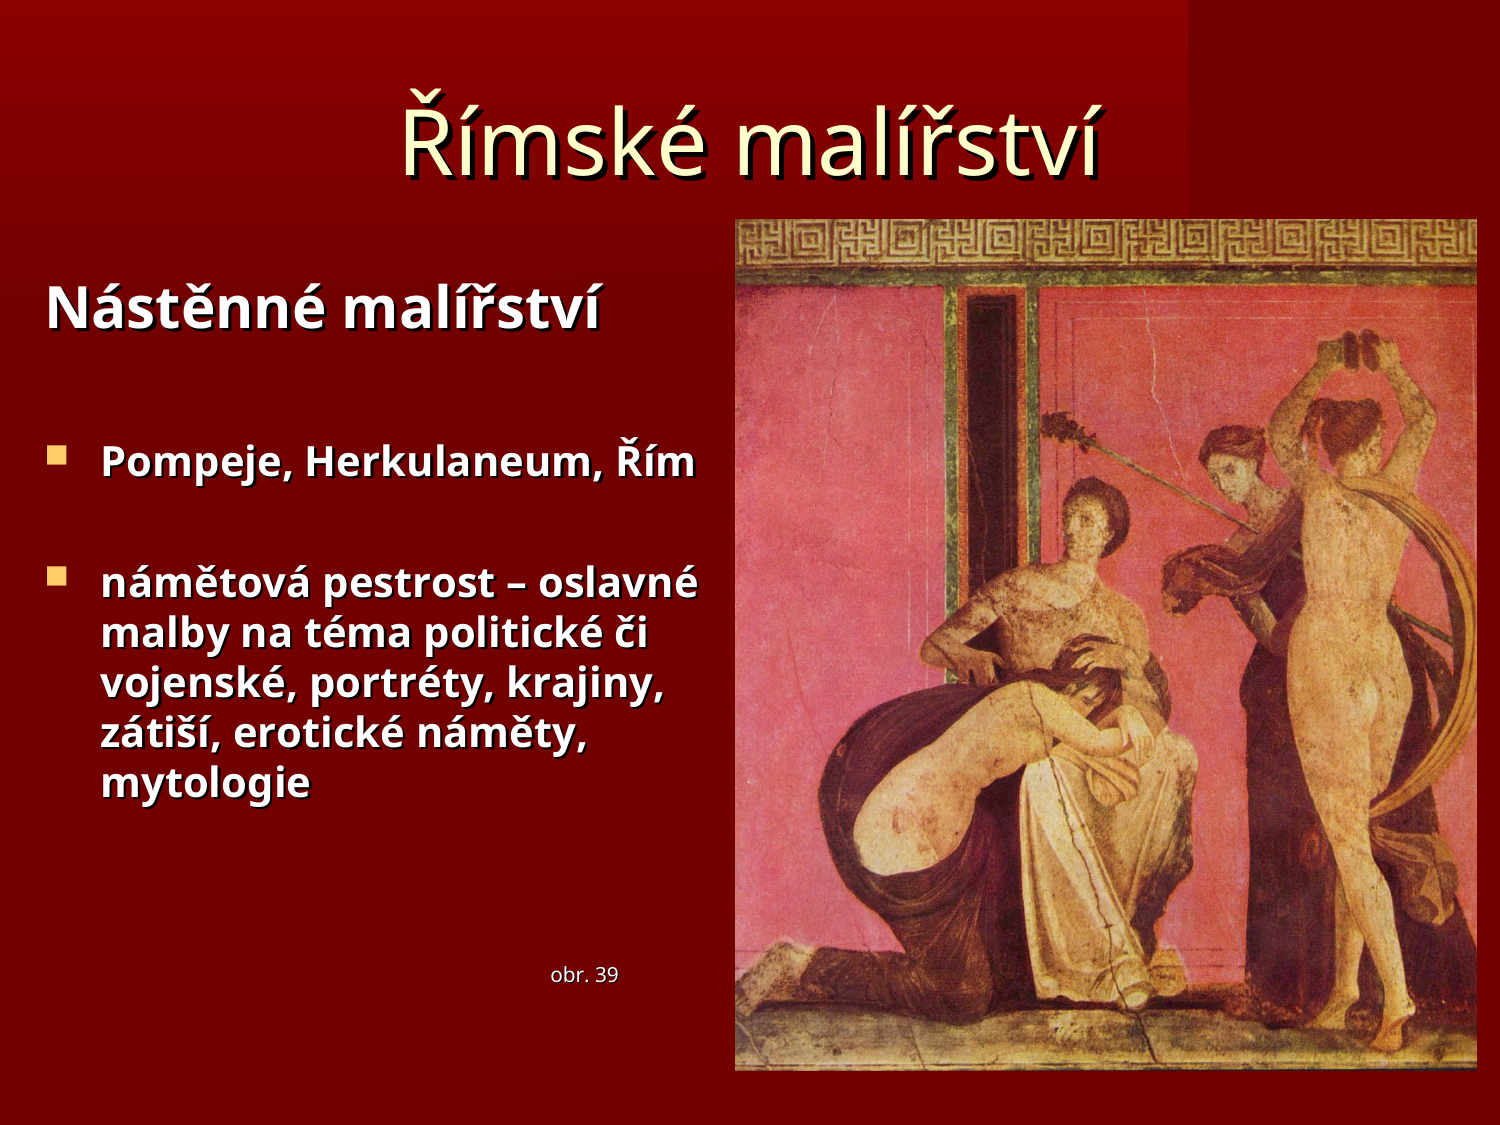

# Římské malířství
Nástěnné malířství
Pompeje, Herkulaneum, Řím
námětová pestrost – oslavné malby na téma politické či vojenské, portréty, krajiny, zátiší, erotické náměty, mytologie
 obr. 39